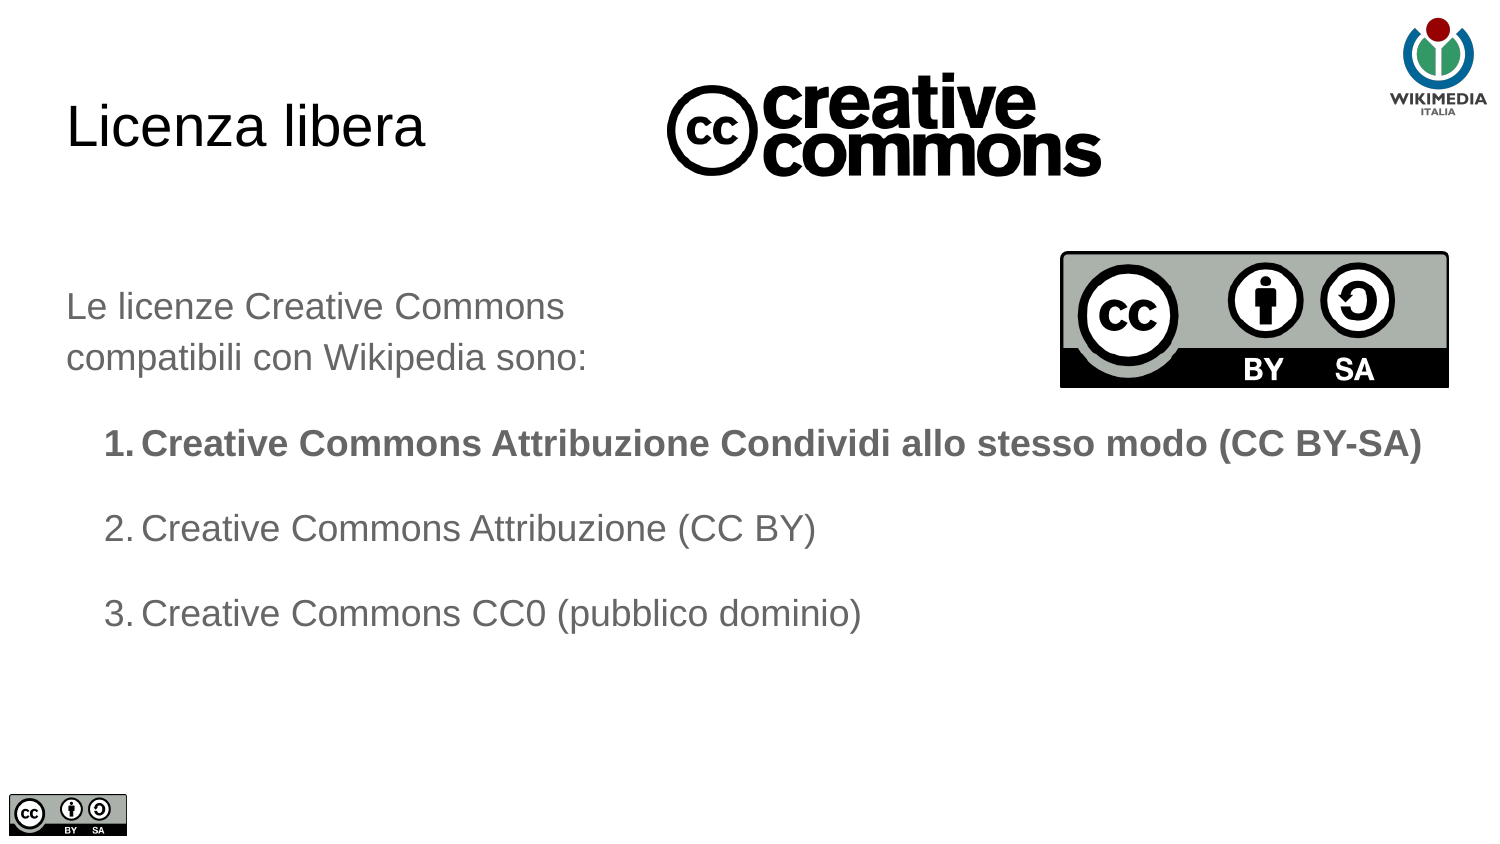

# Licenza libera
Le licenze Creative Commons
compatibili con Wikipedia sono:
Creative Commons Attribuzione Condividi allo stesso modo (CC BY-SA)
Creative Commons Attribuzione (CC BY)
Creative Commons CC0 (pubblico dominio)